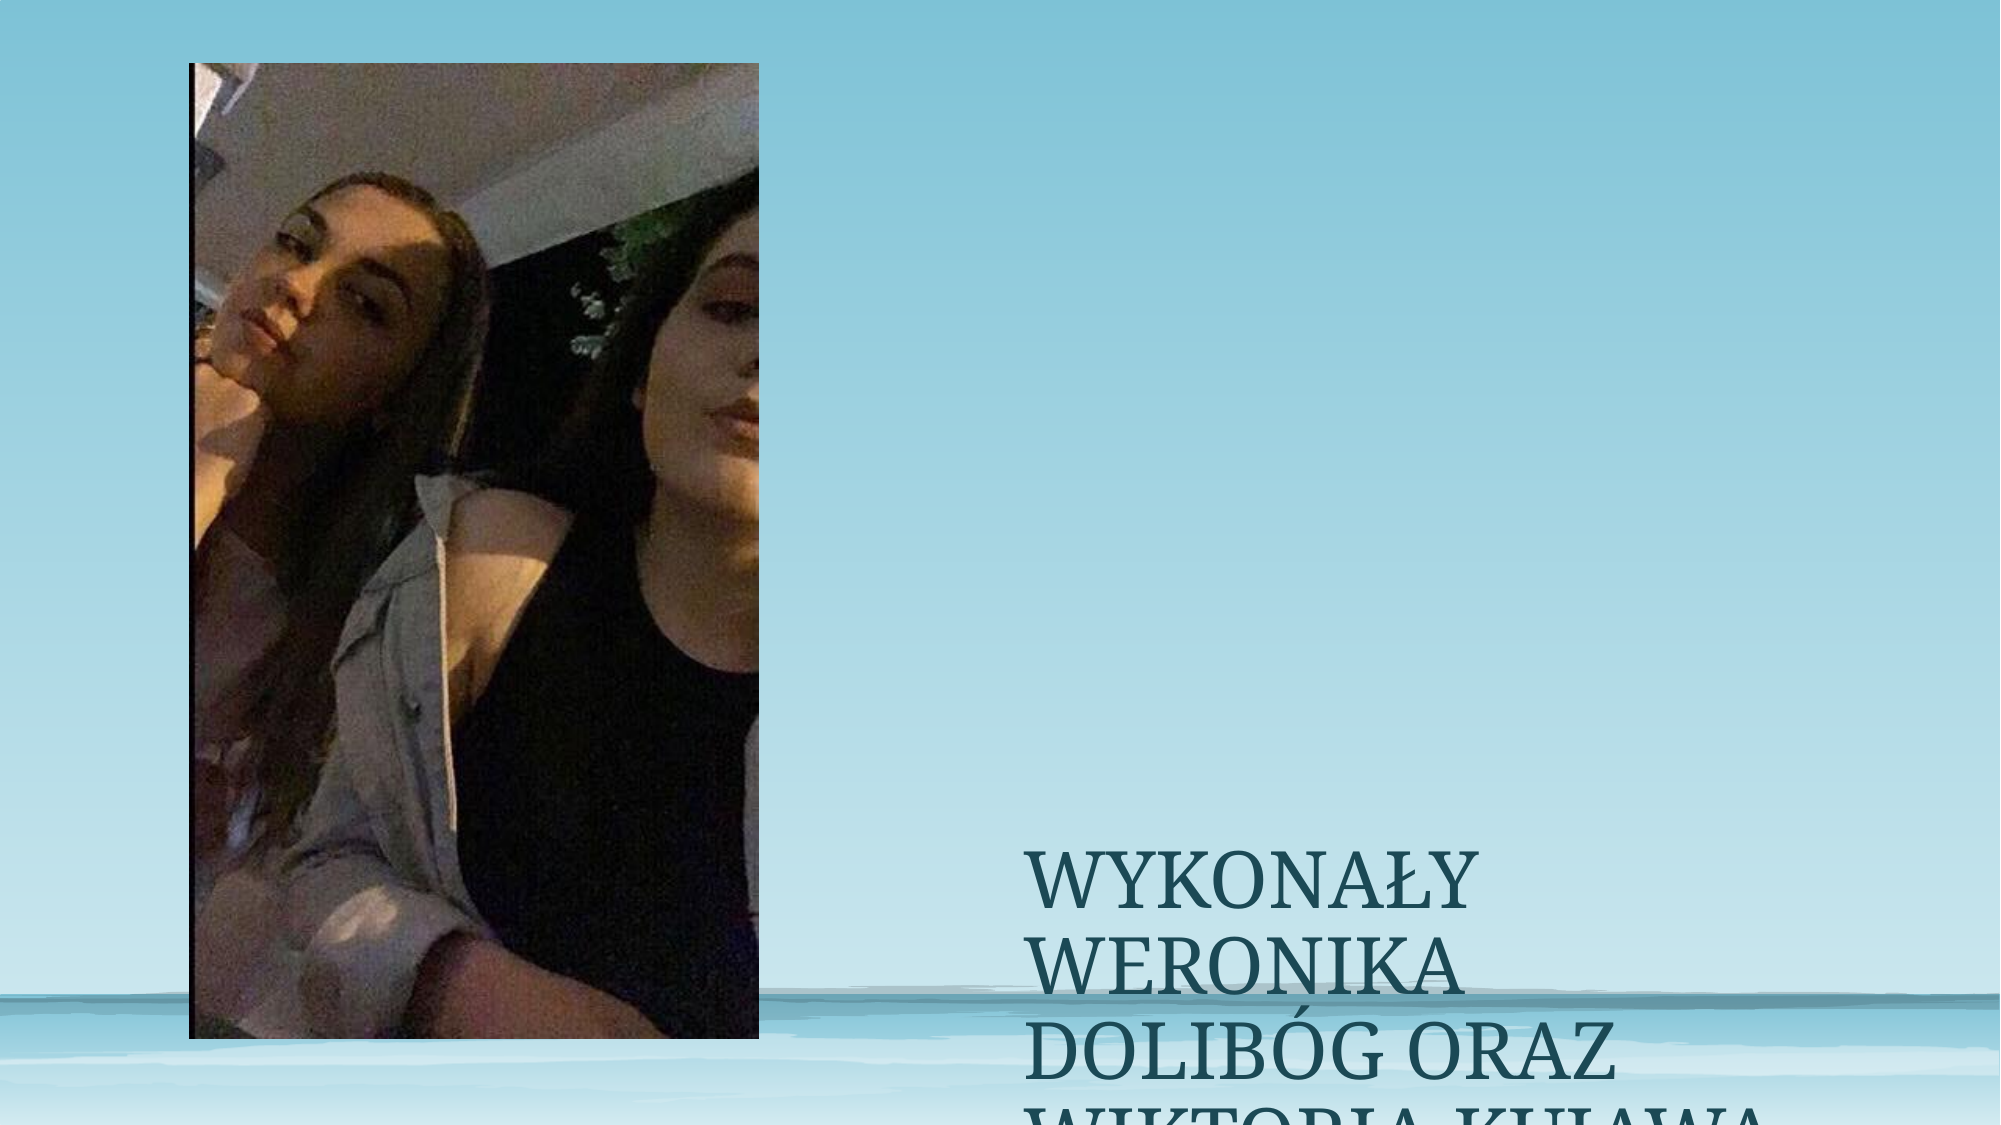

# WYKONAŁY WERONIKA DOLIBÓG ORAZ WIKTORIA KUJAWA Z KLASY 3TGA